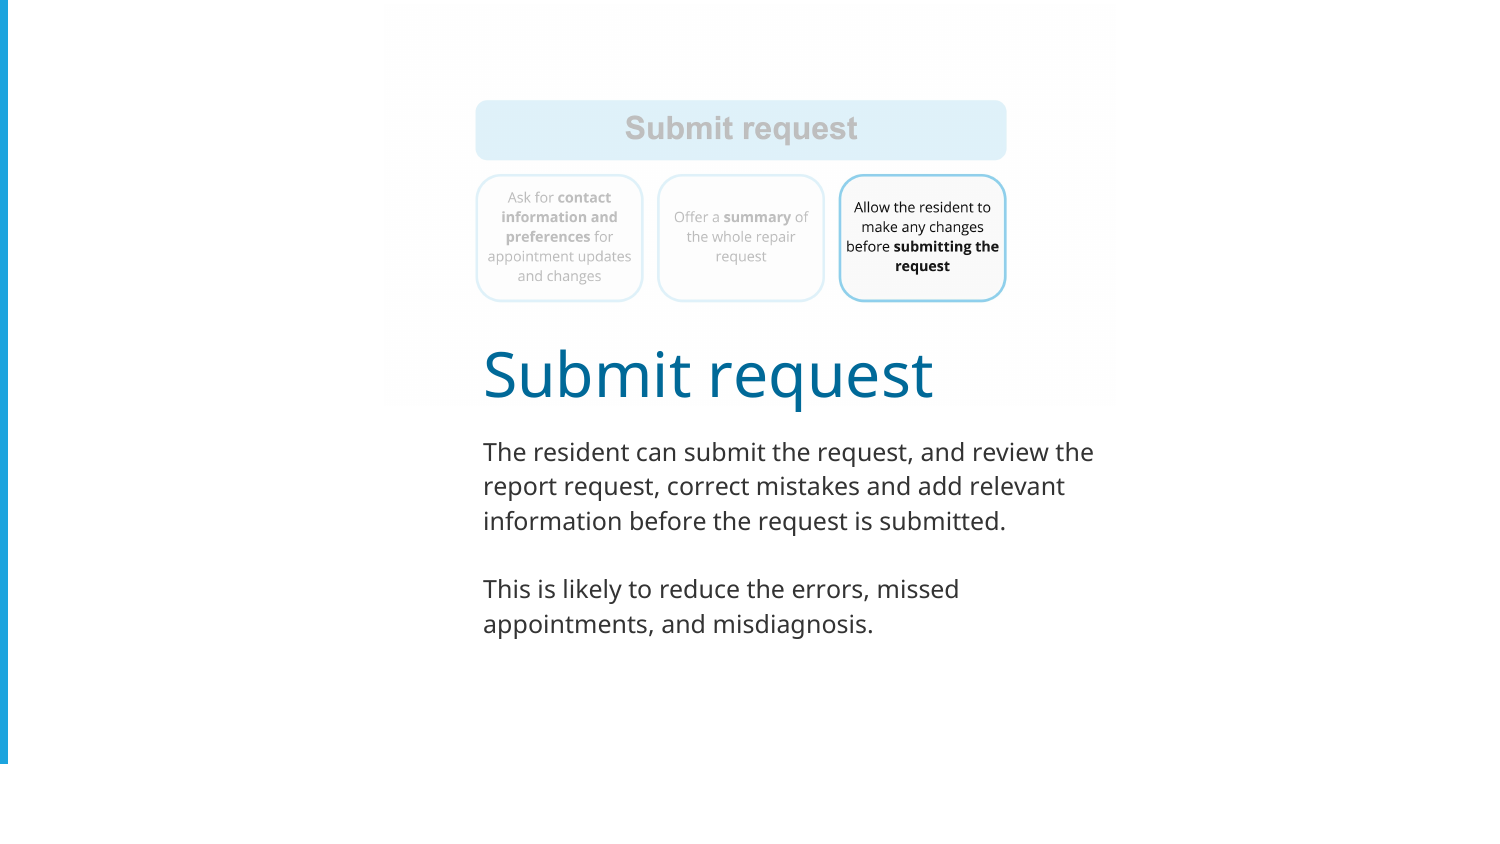

Submit request
The resident can submit the request, and review the report request, correct mistakes and add relevant information before the request is submitted.
This is likely to reduce the errors, missed appointments, and misdiagnosis.